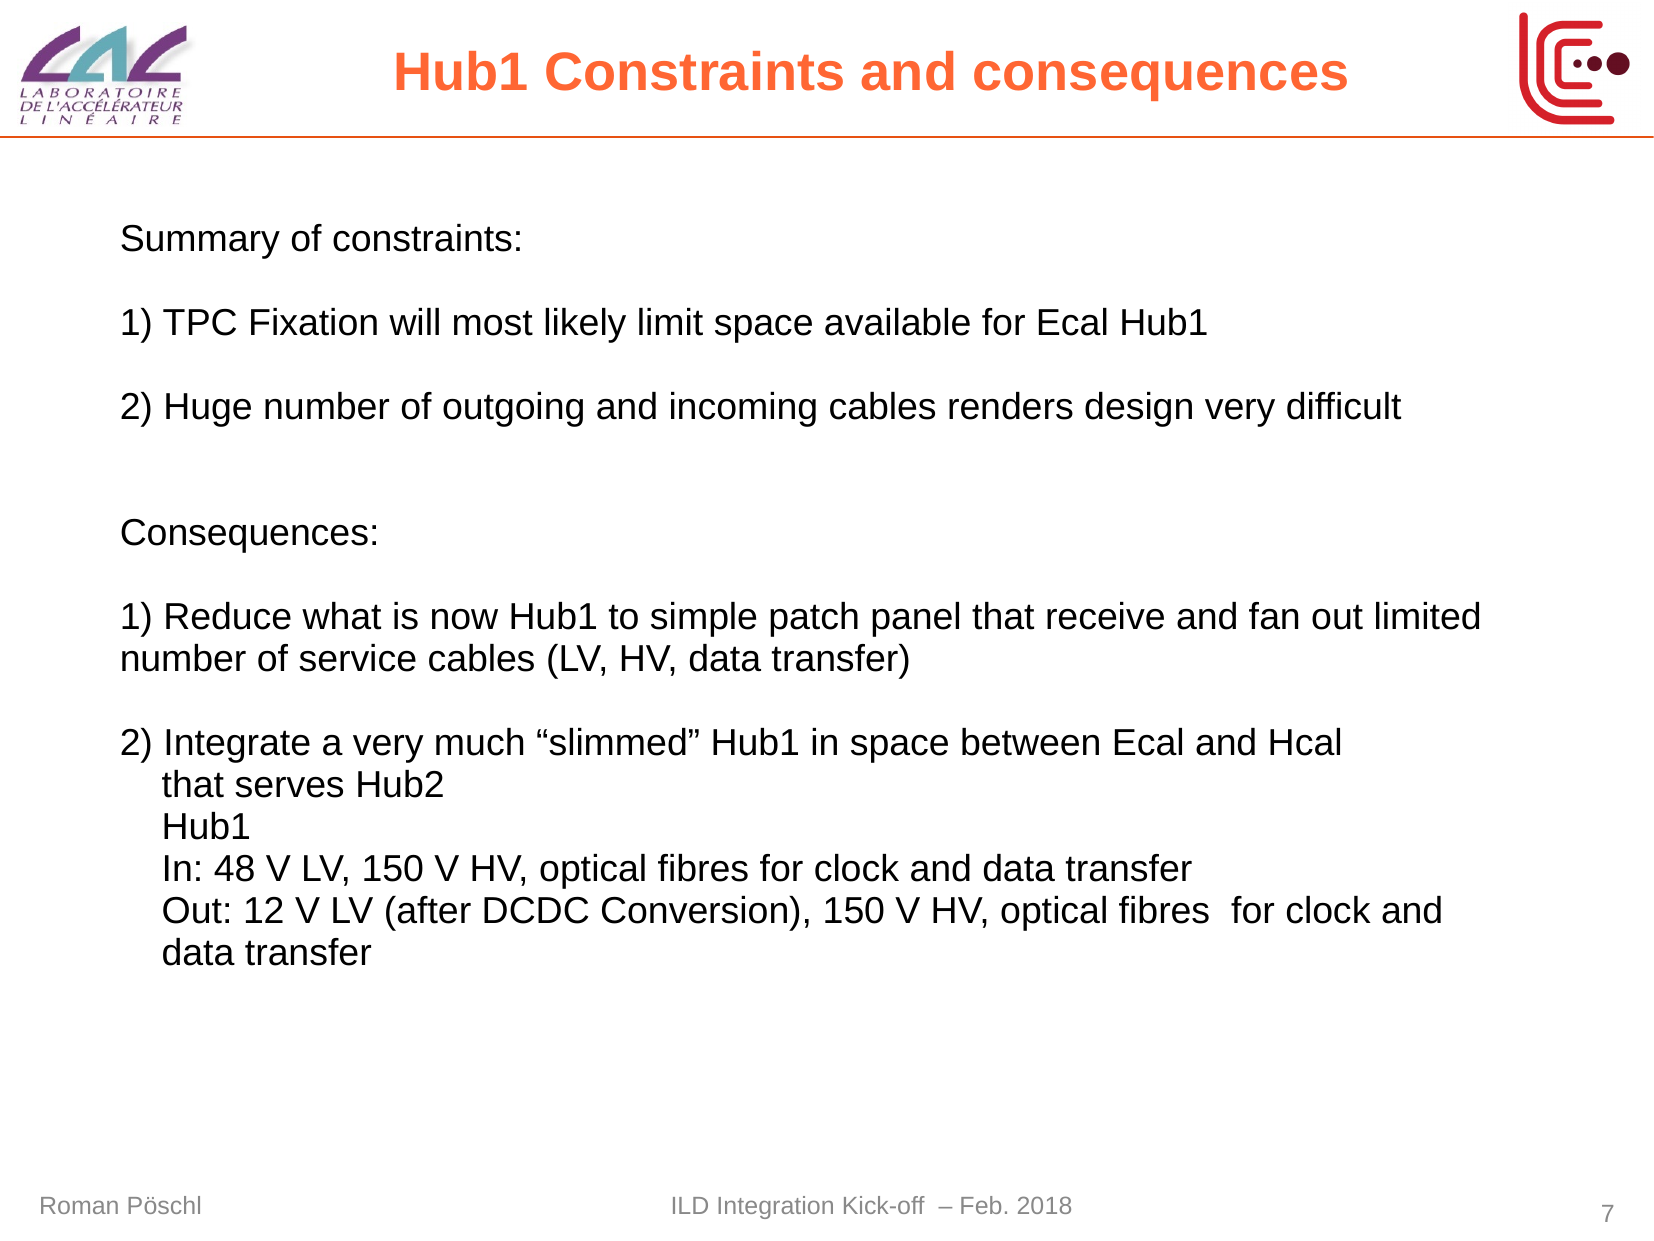

# Hub1 Constraints and consequences
Summary of constraints:
1) TPC Fixation will most likely limit space available for Ecal Hub1
2) Huge number of outgoing and incoming cables renders design very difficult
Consequences:
1) Reduce what is now Hub1 to simple patch panel that receive and fan out limited
number of service cables (LV, HV, data transfer)
2) Integrate a very much “slimmed” Hub1 in space between Ecal and Hcal
 that serves Hub2
 Hub1
 In: 48 V LV, 150 V HV, optical fibres for clock and data transfer
 Out: 12 V LV (after DCDC Conversion), 150 V HV, optical fibres for clock and
 data transfer